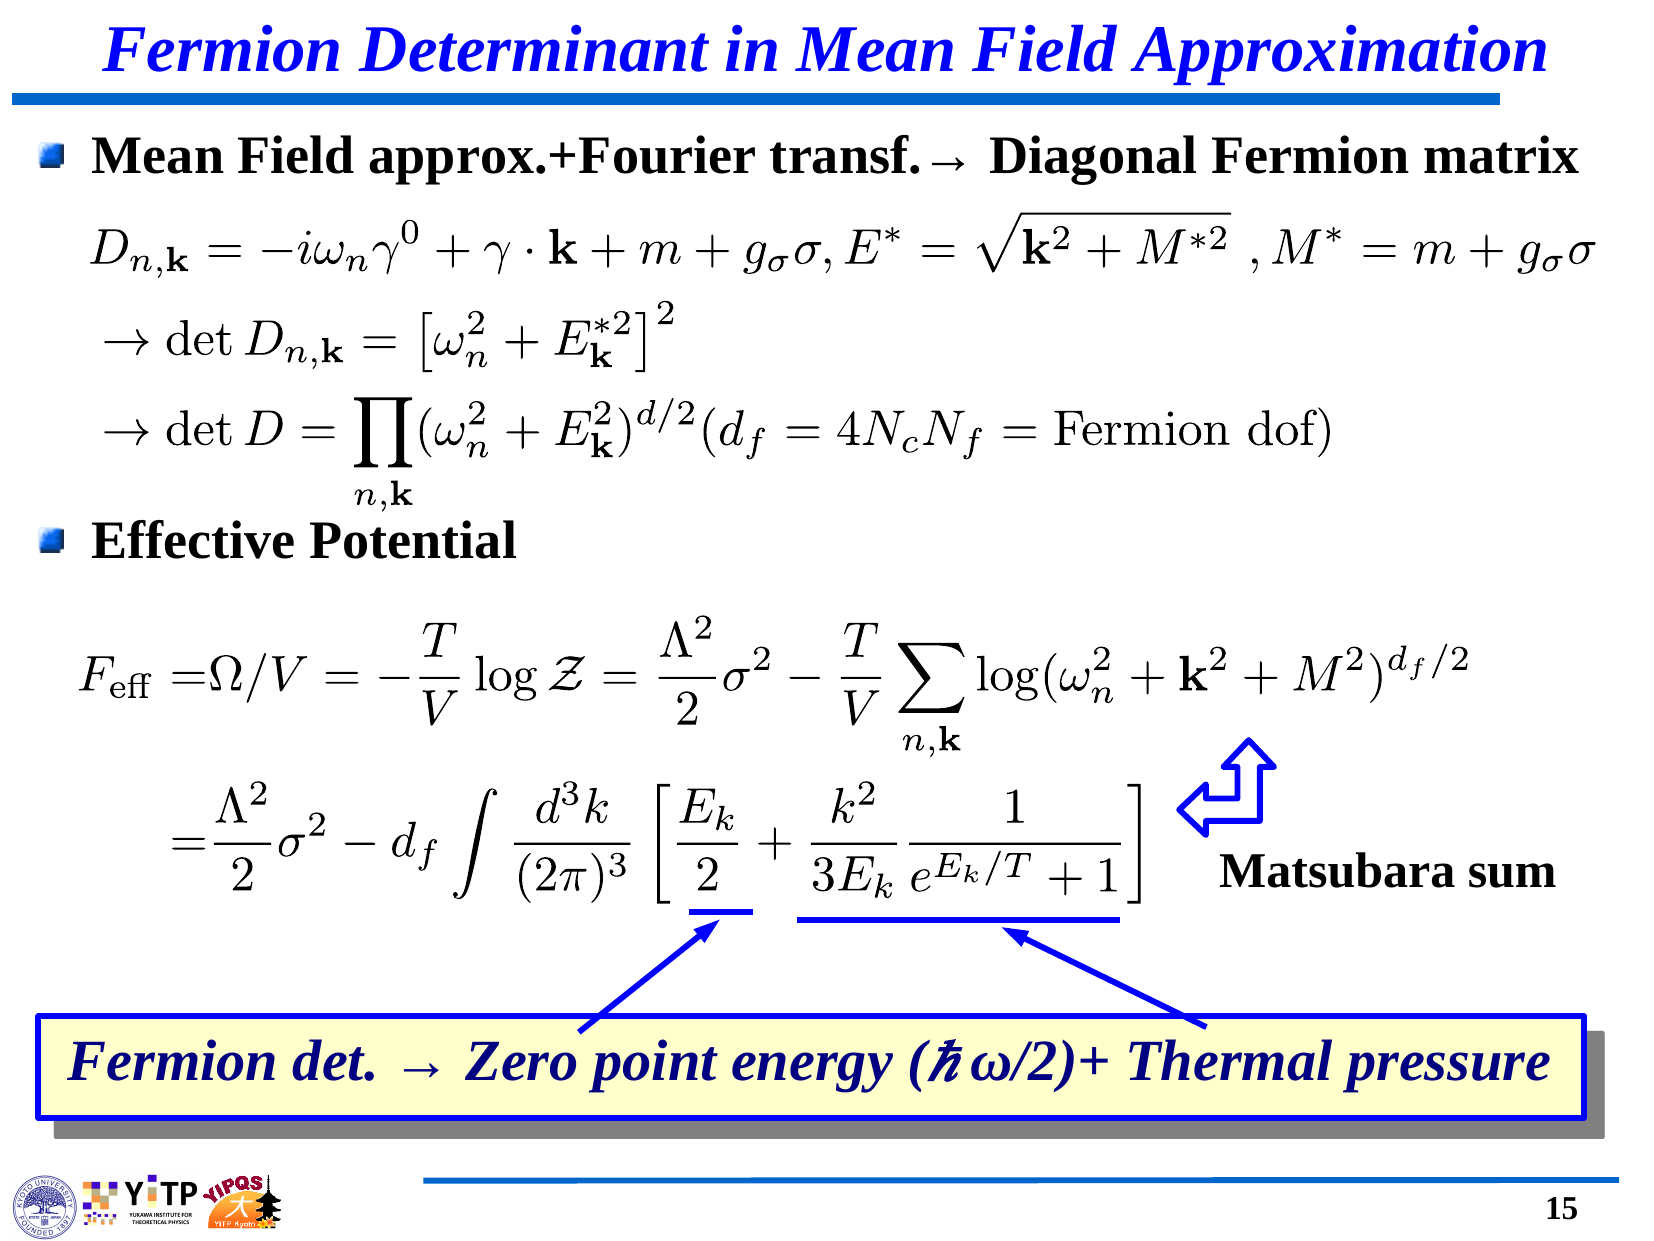

# Fermion Determinant in Mean Field Approximation
Mean Field approx.+Fourier transf.→ Diagonal Fermion matrix
Effective Potential
Matsubara sum
Fermion det. → Zero point energy (ℏ ω/2)+ Thermal pressure